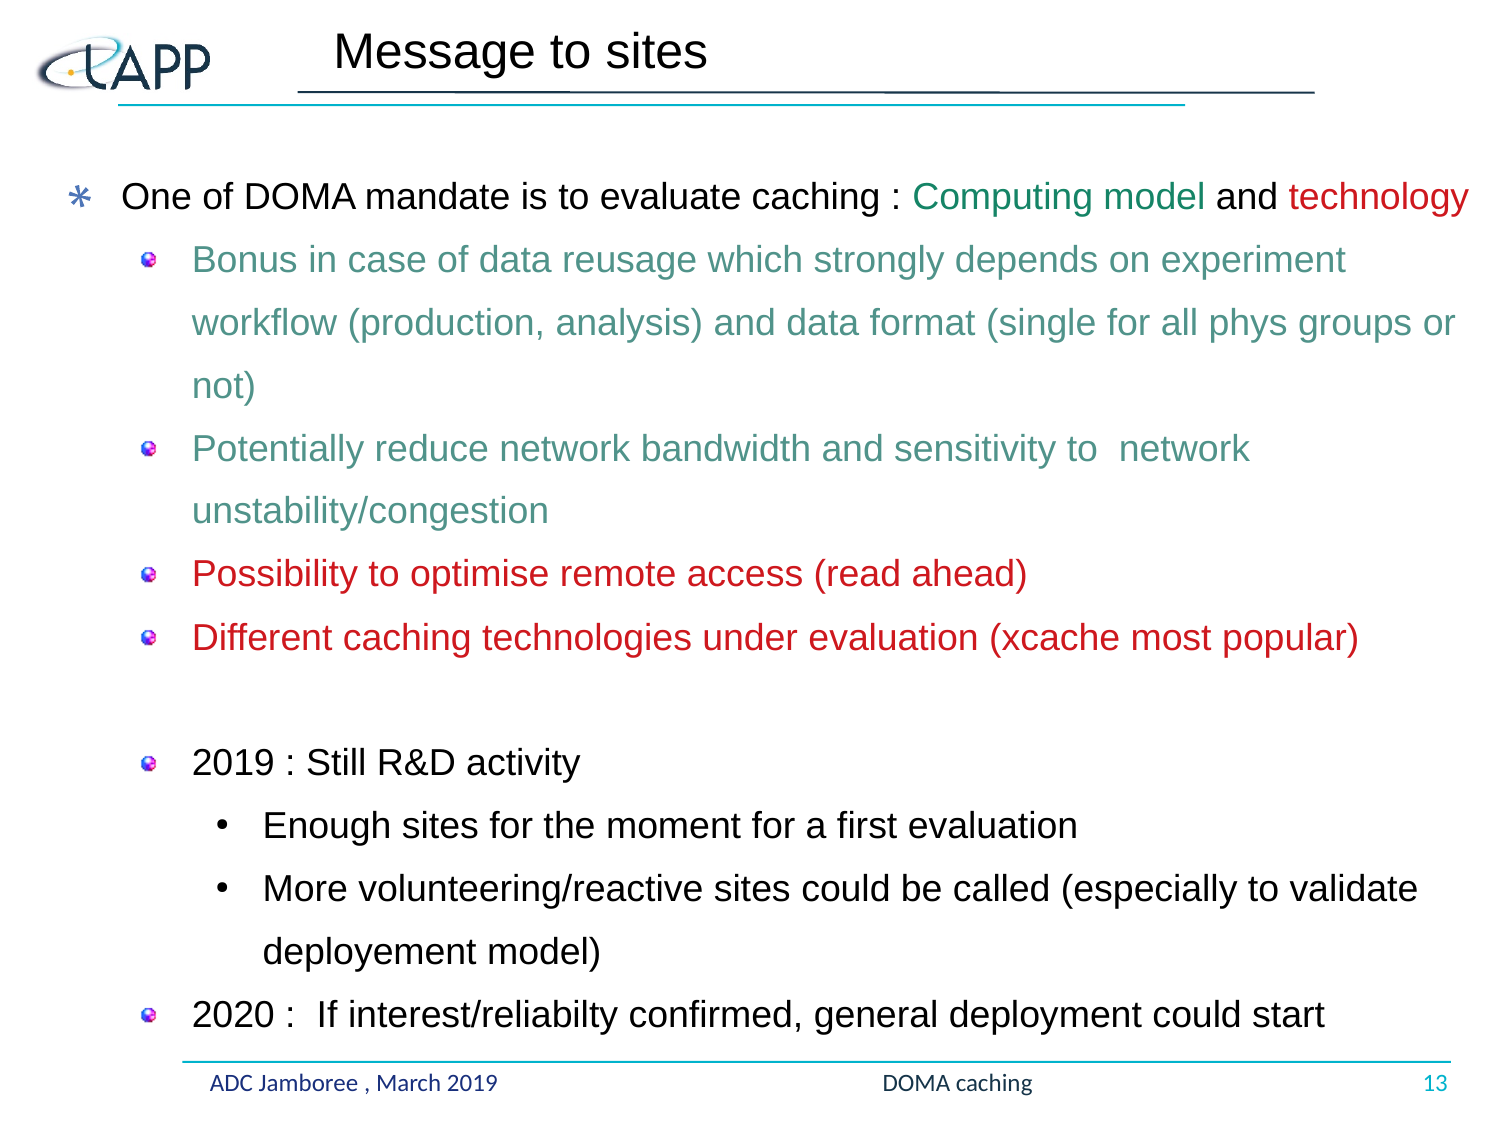

# Message to sites
One of DOMA mandate is to evaluate caching : Computing model and technology
Bonus in case of data reusage which strongly depends on experiment workflow (production, analysis) and data format (single for all phys groups or not)
Potentially reduce network bandwidth and sensitivity to network unstability/congestion
Possibility to optimise remote access (read ahead)
Different caching technologies under evaluation (xcache most popular)
2019 : Still R&D activity
Enough sites for the moment for a first evaluation
More volunteering/reactive sites could be called (especially to validate deployement model)
2020 : If interest/reliabilty confirmed, general deployment could start
ADC Jamboree , March 2019
DOMA caching